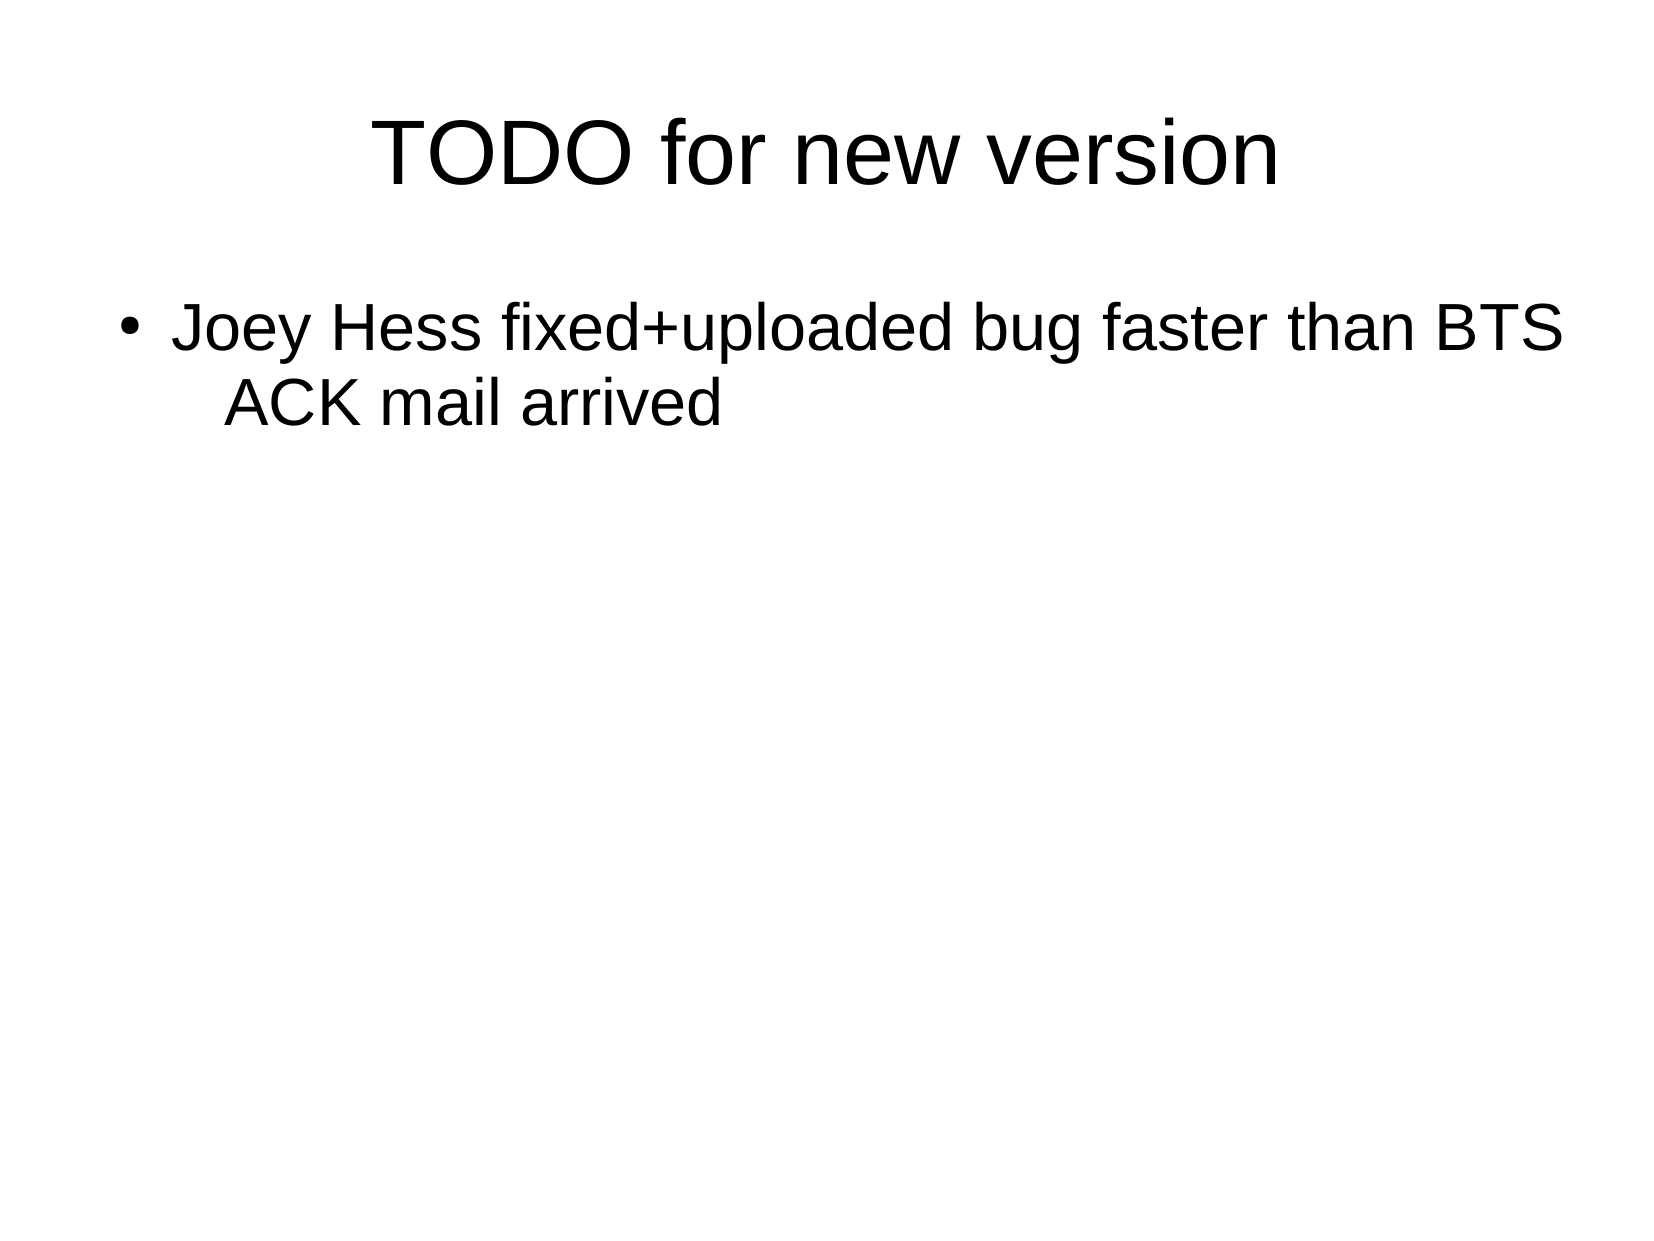

# TODO for new version
Joey Hess fixed+uploaded bug faster than BTS ACK mail arrived